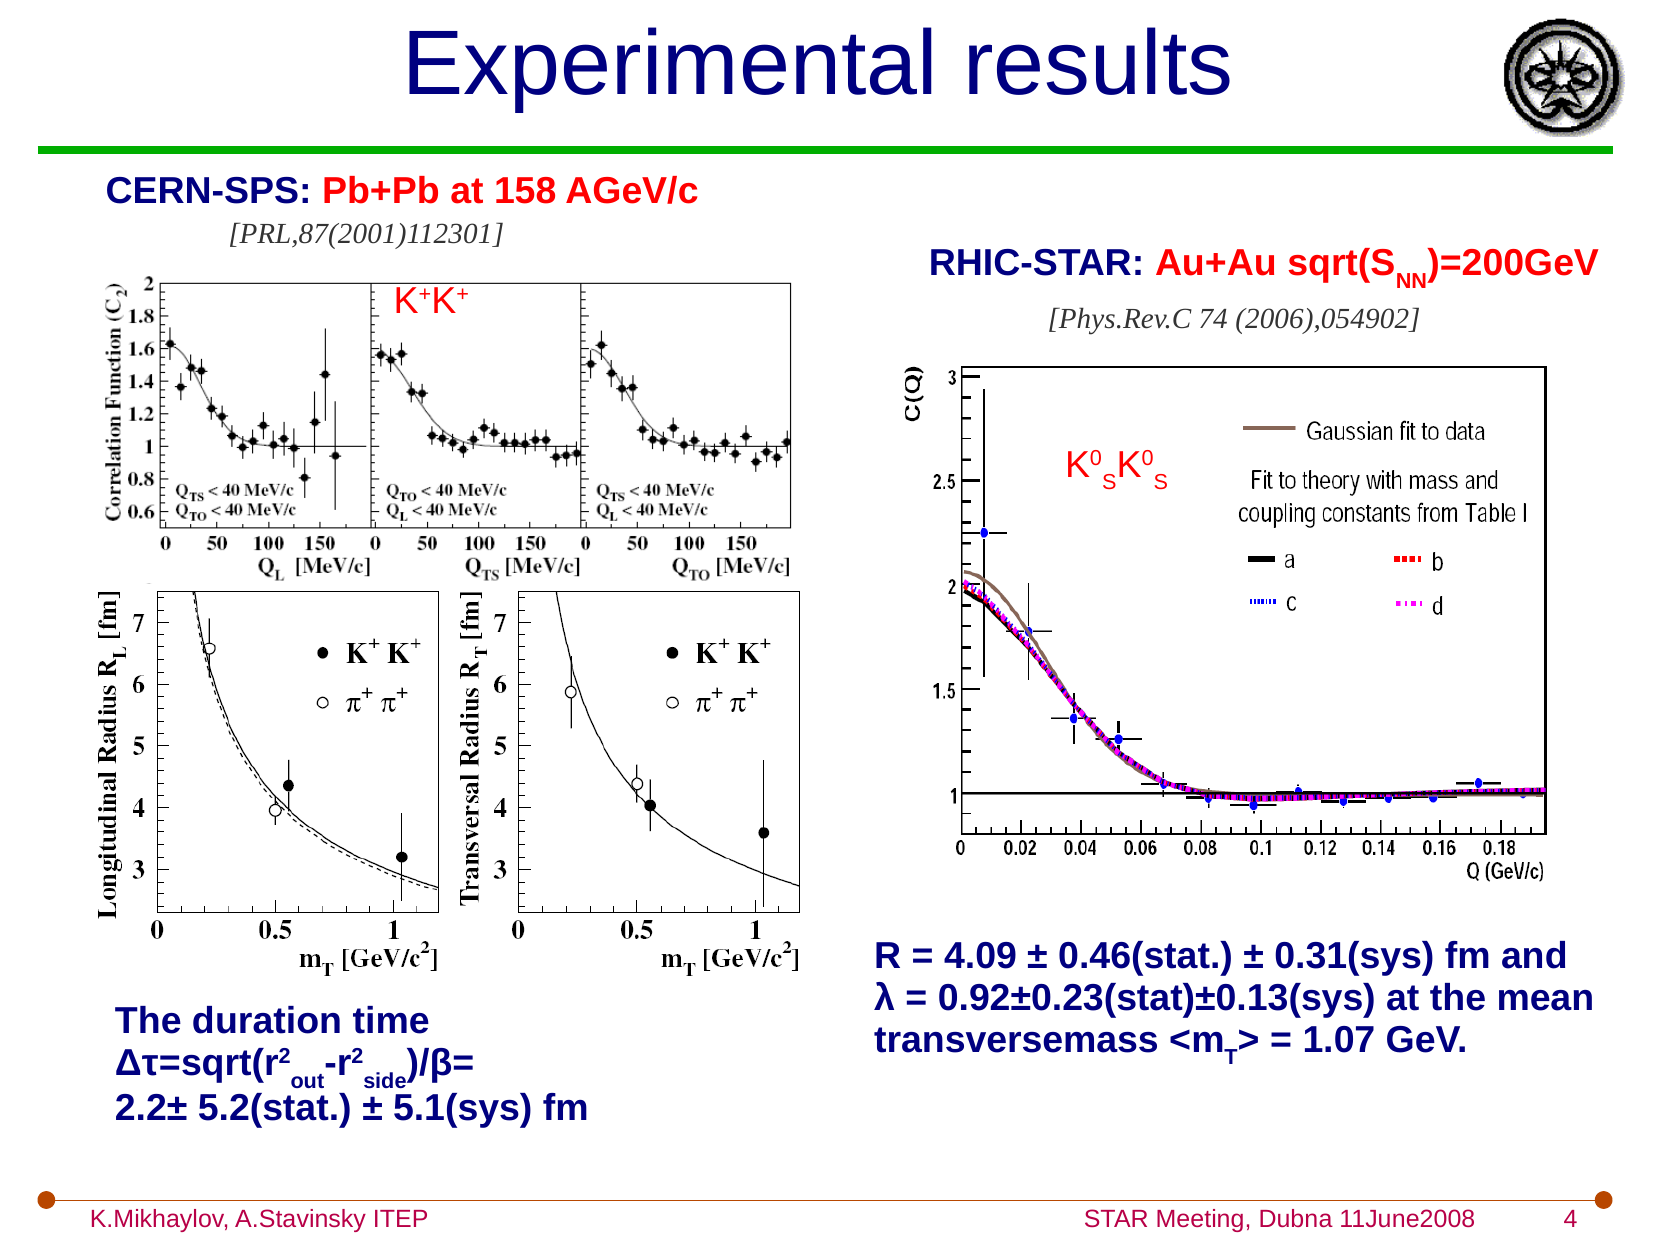

# Experimental results
CERN-SPS: Pb+Pb at 158 AGeV/c
[PRL,87(2001)112301]
RHIC-STAR: Au+Au sqrt(SNN)=200GeV
K+K+
[Phys.Rev.C 74 (2006),054902]
K0SK0S
R = 4.09 ± 0.46(stat.) ± 0.31(sys) fm and
λ = 0.92±0.23(stat)±0.13(sys) at the mean
transversemass <mT> = 1.07 GeV.
The duration time
Δτ=sqrt(r2out-r2side)/β=
2.2± 5.2(stat.) ± 5.1(sys) fm
K.Mikhaylov, A.Stavinsky ITEP STAR Meeting, Dubna 11June2008